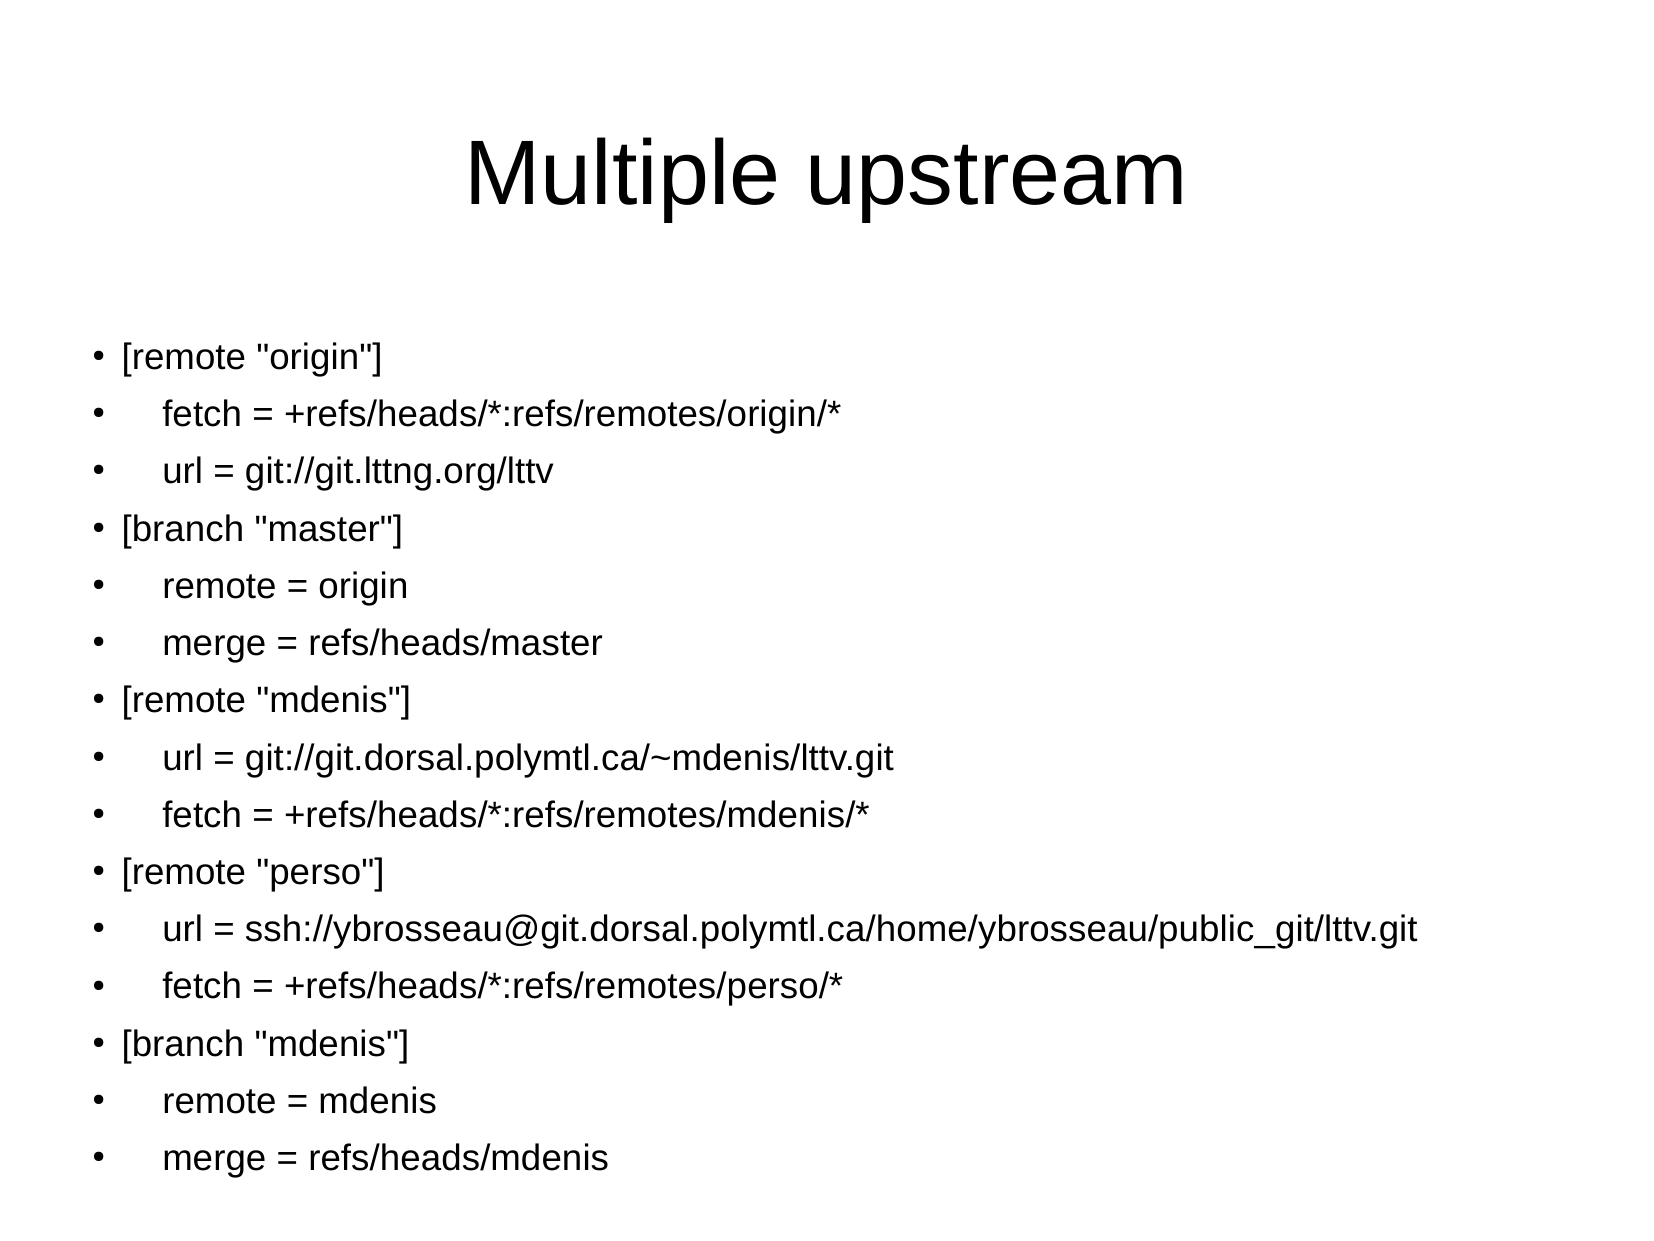

# Multiple upstream
[remote "origin"]
	fetch = +refs/heads/*:refs/remotes/origin/*
	url = git://git.lttng.org/lttv
[branch "master"]
	remote = origin
	merge = refs/heads/master
[remote "mdenis"]
	url = git://git.dorsal.polymtl.ca/~mdenis/lttv.git
	fetch = +refs/heads/*:refs/remotes/mdenis/*
[remote "perso"]
	url = ssh://ybrosseau@git.dorsal.polymtl.ca/home/ybrosseau/public_git/lttv.git
	fetch = +refs/heads/*:refs/remotes/perso/*
[branch "mdenis"]
	remote = mdenis
	merge = refs/heads/mdenis